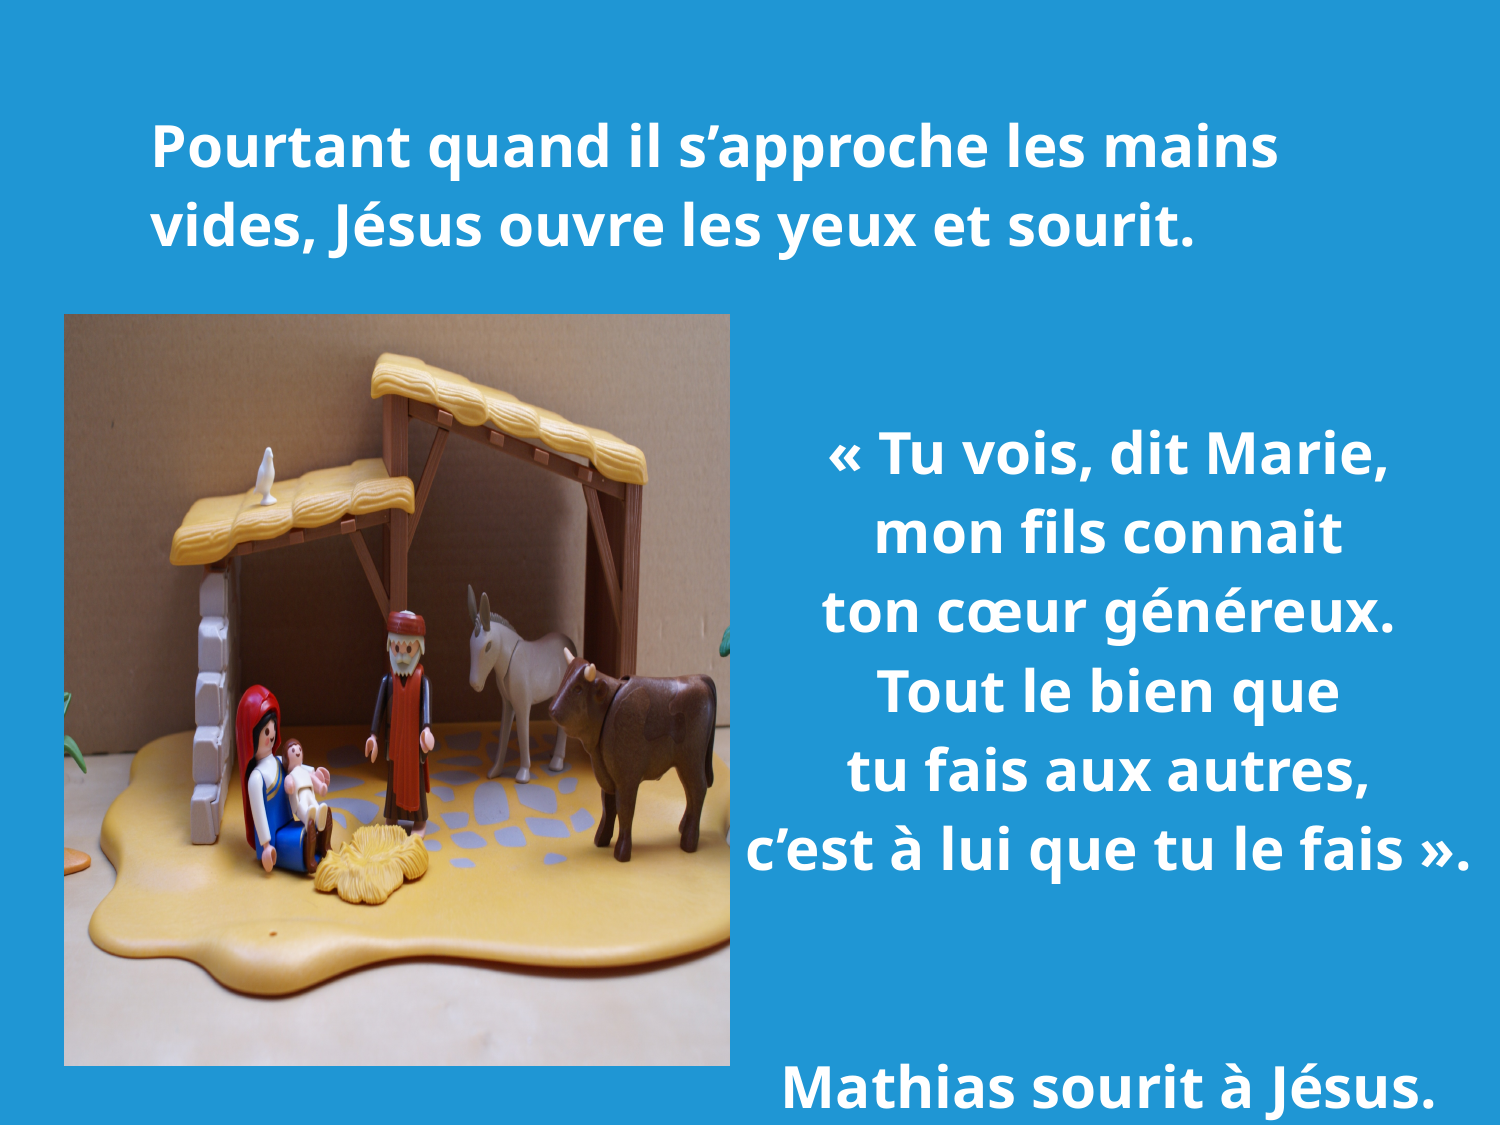

Pourtant quand il s’approche les mains vides, Jésus ouvre les yeux et sourit.
« Tu vois, dit Marie,
mon fils connait
ton cœur généreux.
Tout le bien que
tu fais aux autres,
c’est à lui que tu le fais ».
Mathias sourit à Jésus.